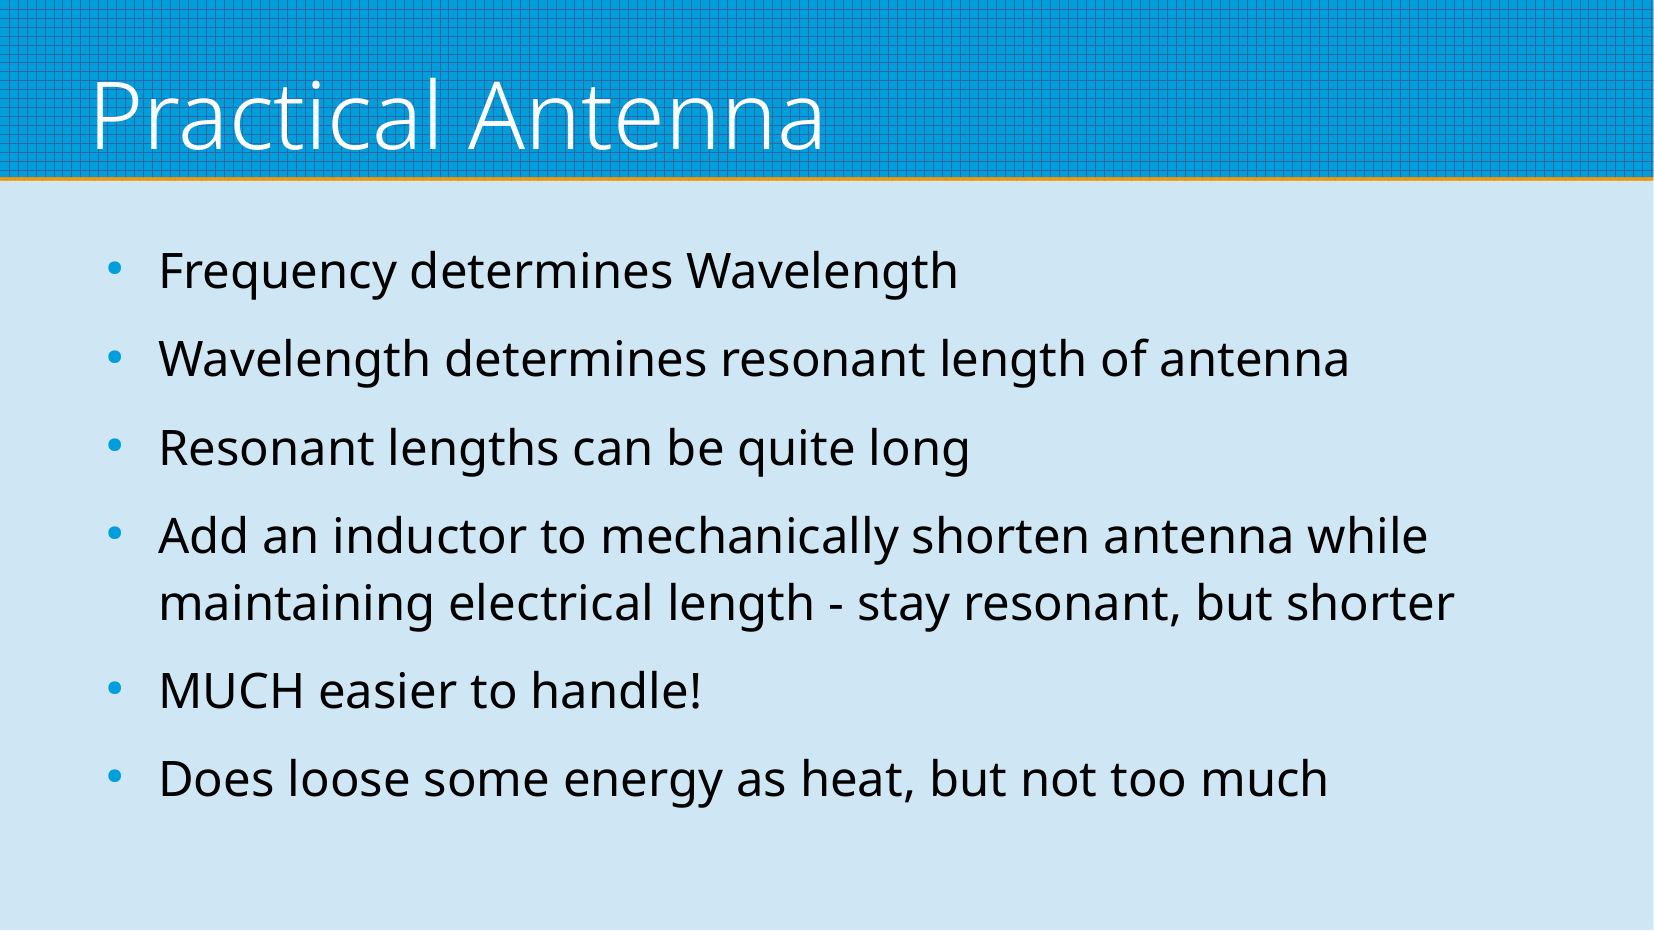

# Practical Antenna
Frequency determines Wavelength
Wavelength determines resonant length of antenna
Resonant lengths can be quite long
Add an inductor to mechanically shorten antenna while maintaining electrical length - stay resonant, but shorter
MUCH easier to handle!
Does loose some energy as heat, but not too much